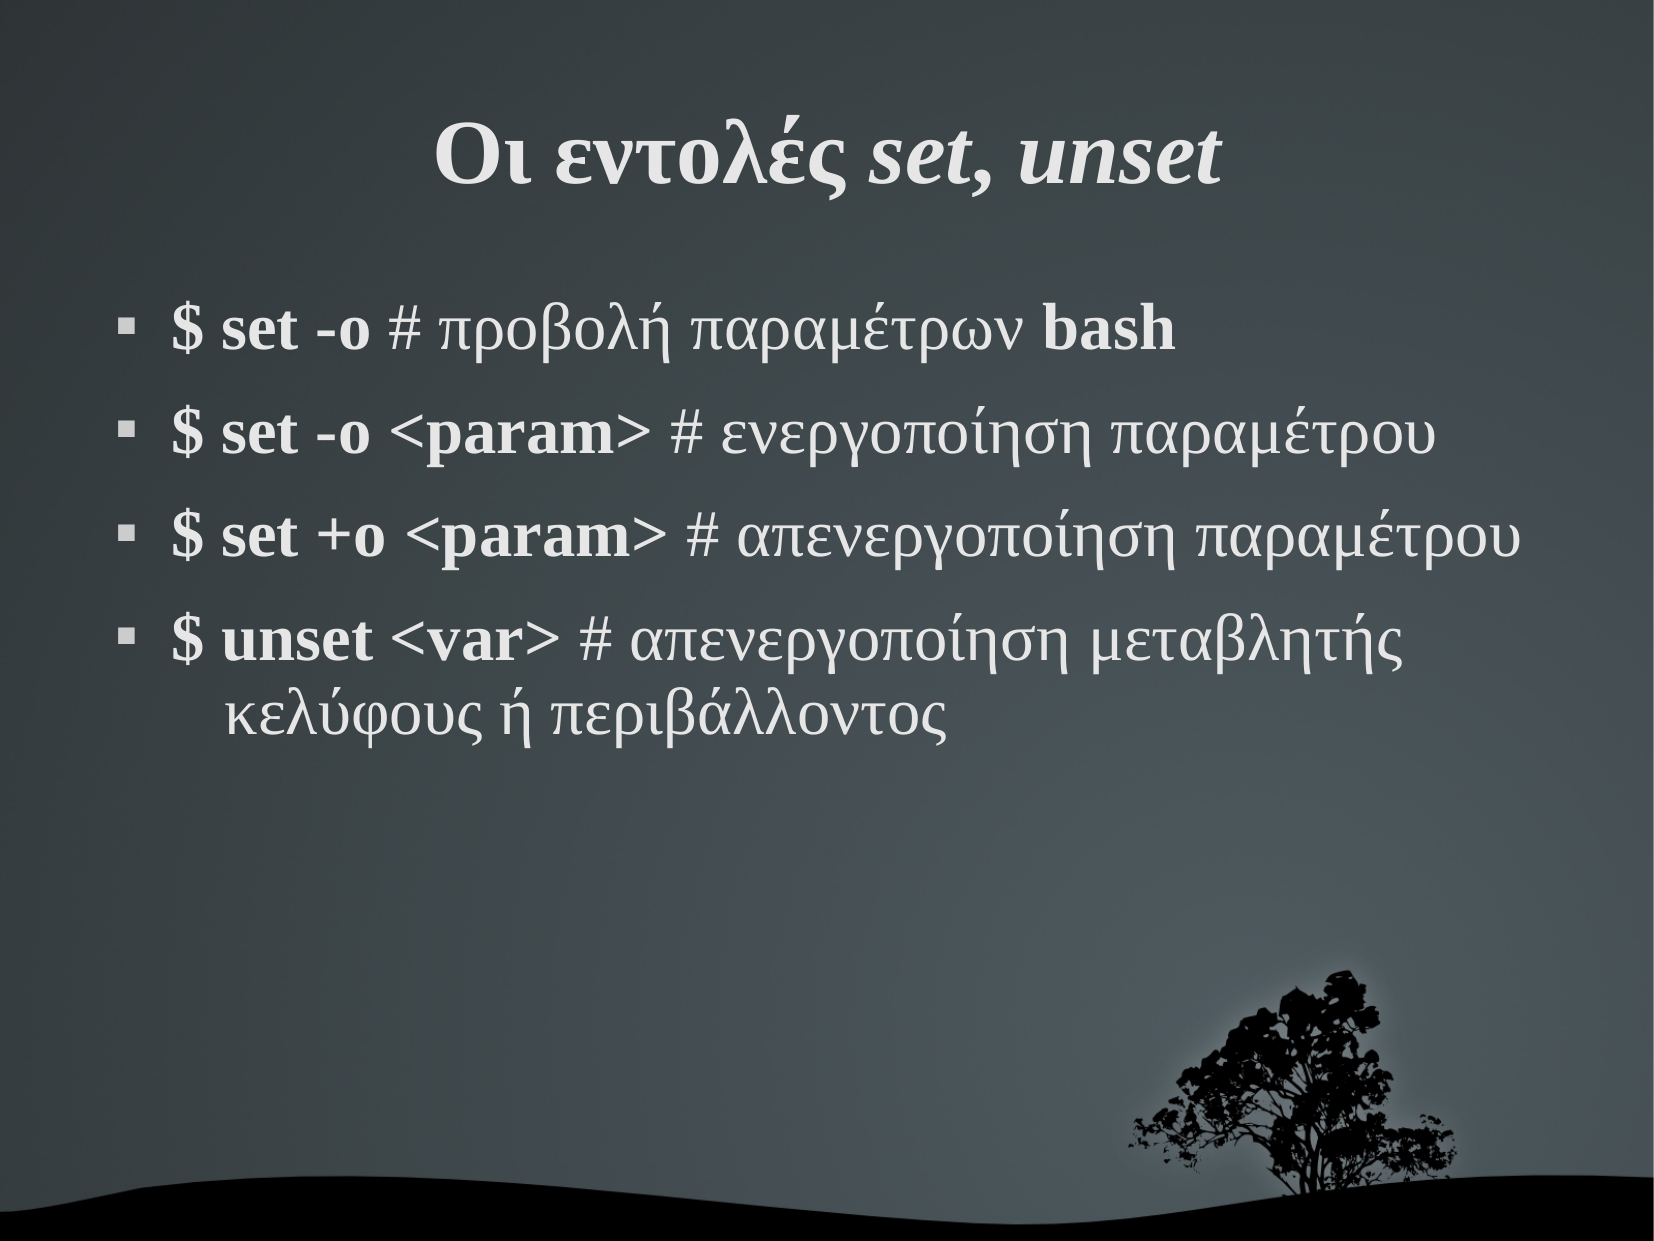

# Οι εντολές set, unset
$ set -o # προβολή παραμέτρων bash
$ set -o <param> # ενεργοποίηση παραμέτρου
$ set +o <param> # απενεργοποίηση παραμέτρου
$ unset <var> # απενεργοποίηση μεταβλητής κελύφους ή περιβάλλοντος